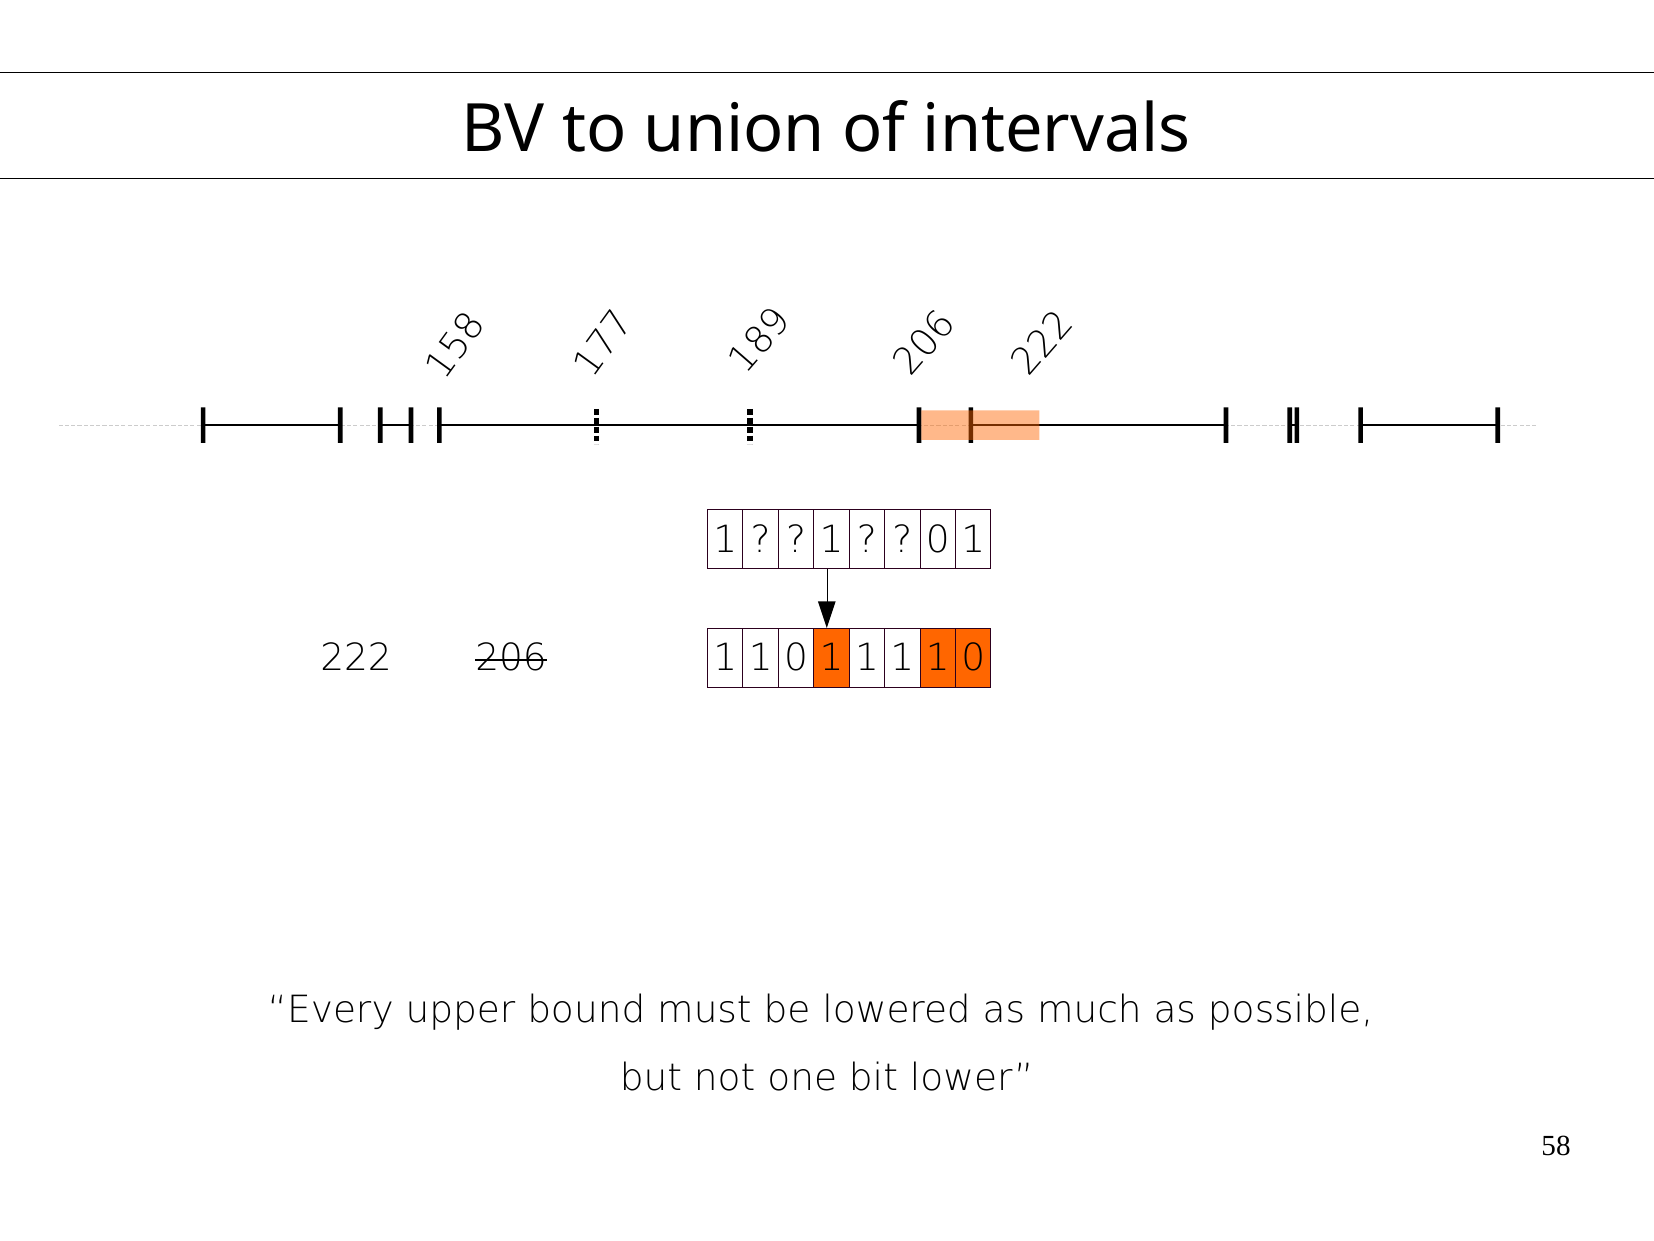

BV to union of intervals
If we want that 0 to become 1, and we cannot go UP because that would be increasing
189
206
222
177
158
1
?
?
1
?
?
0
1
1
1
0
1
1
1
1
0
222
206
“Every upper bound must be lowered as much as possible,
but not one bit lower”
58